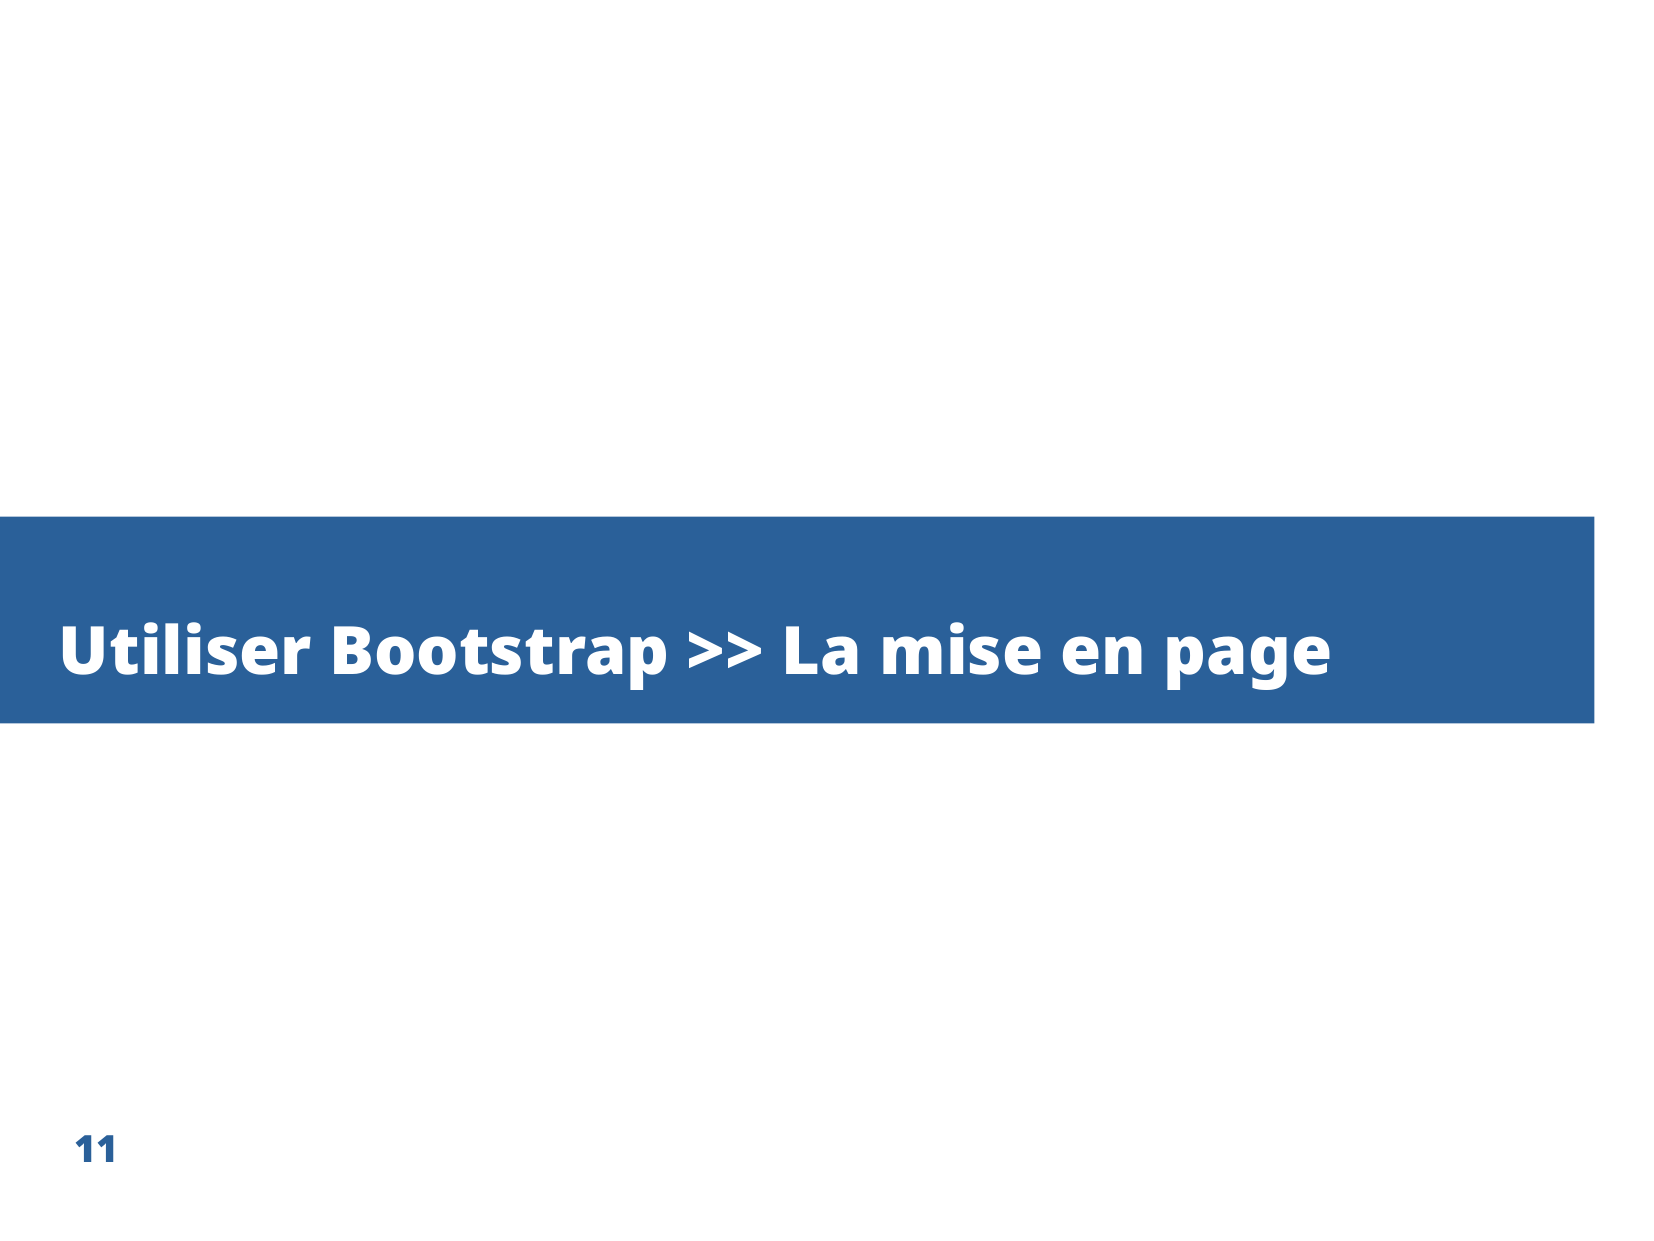

# Utiliser Bootstrap >> La mise en page
11